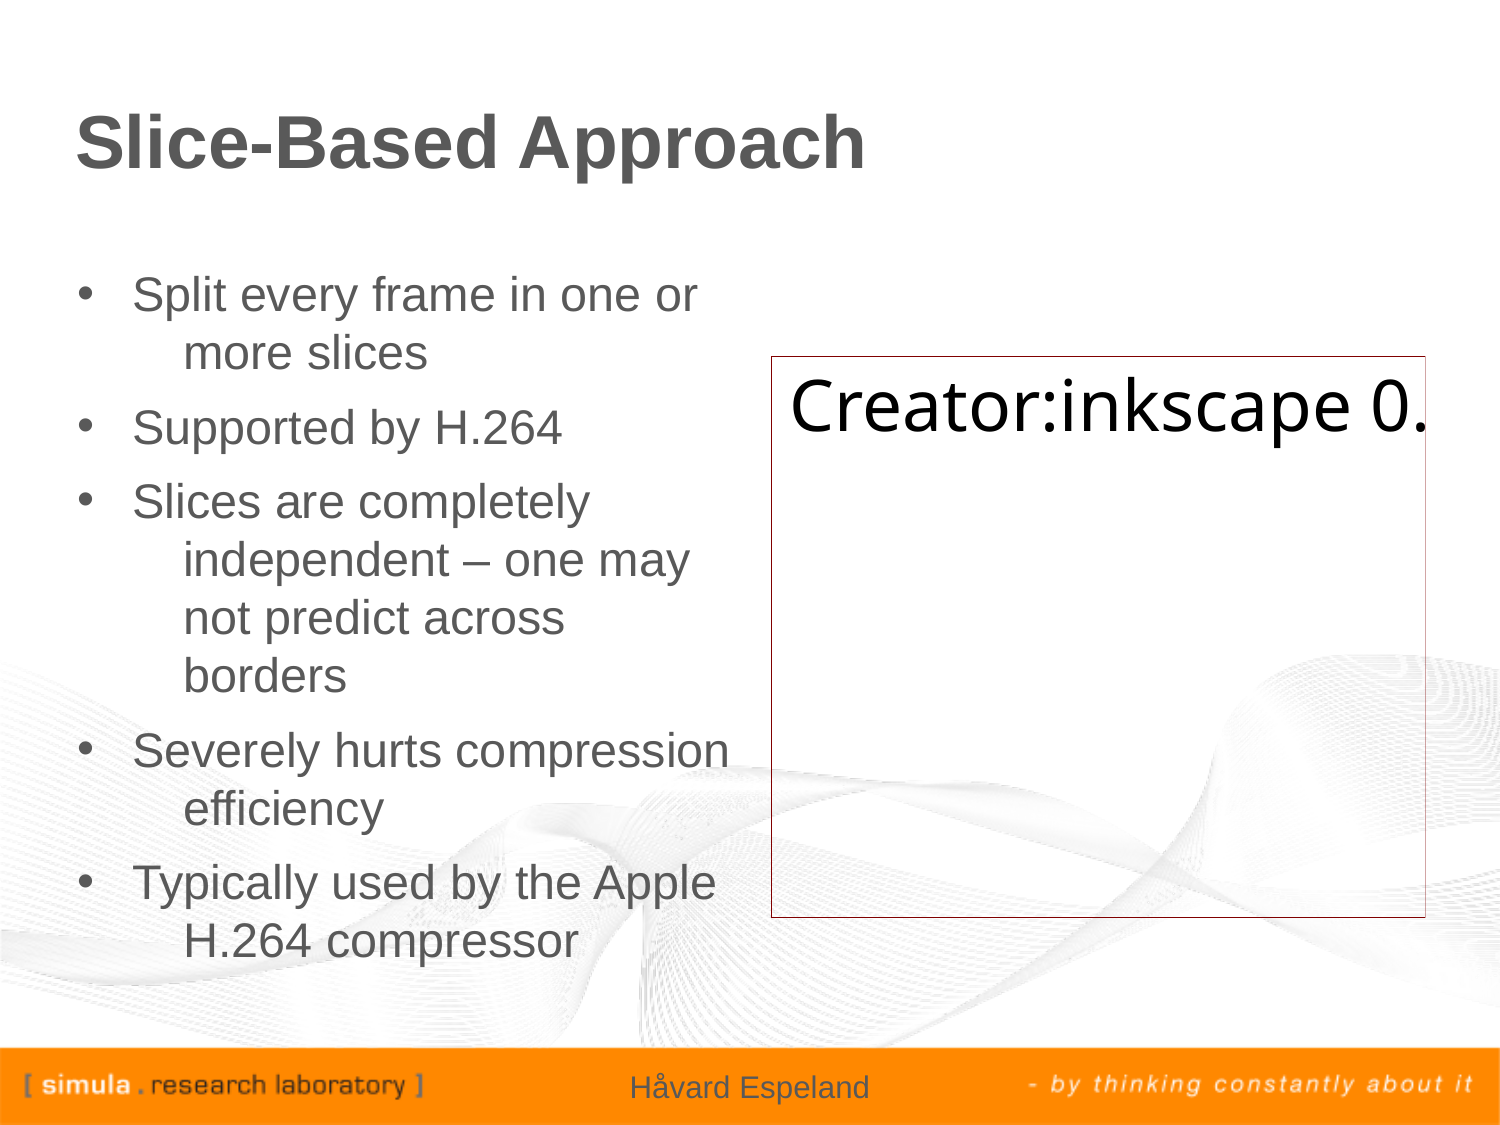

# Slice-Based Approach
Split every frame in one or more slices
Supported by H.264
Slices are completely independent – one may not predict across borders
Severely hurts compression efficiency
Typically used by the Apple H.264 compressor